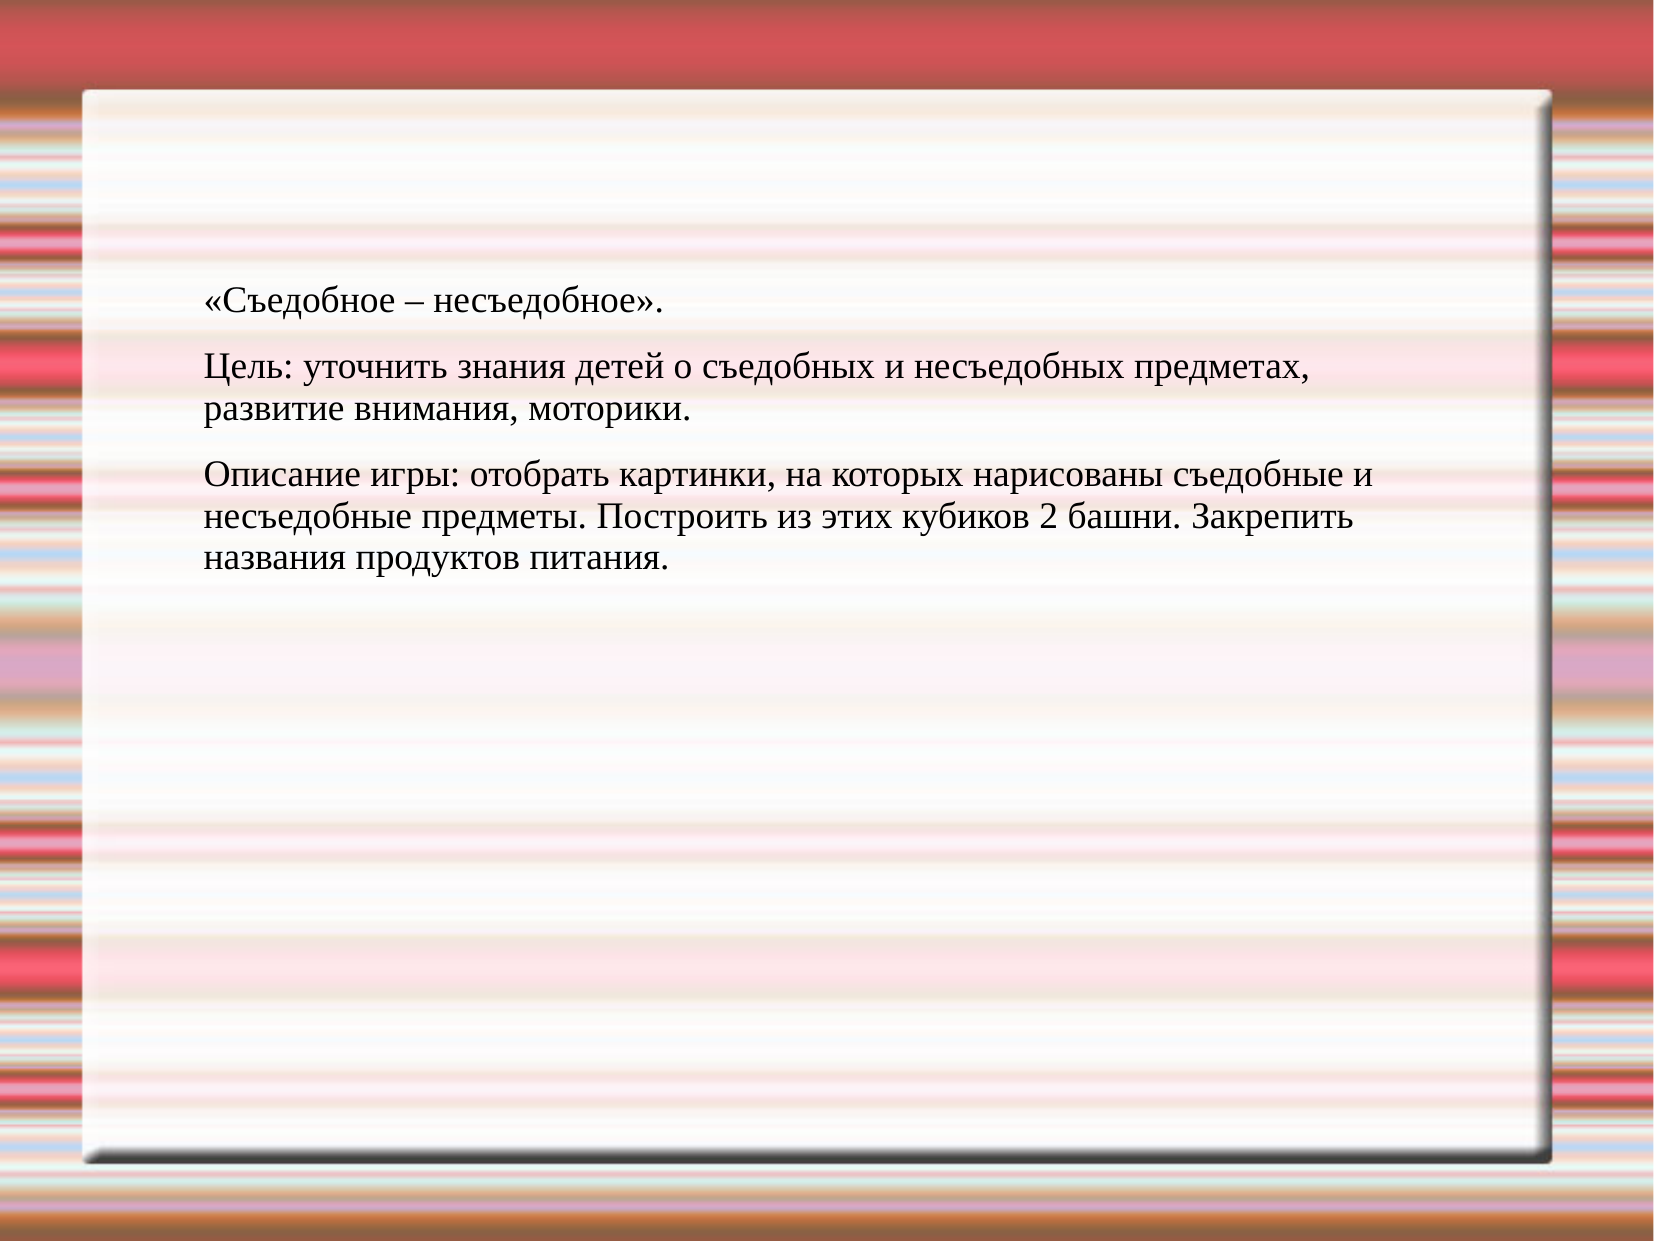

#
«Съедобное – несъедобное».
Цель: уточнить знания детей о съедобных и несъедобных предметах, развитие внимания, моторики.
Описание игры: отобрать картинки, на которых нарисованы съедобные и несъедобные предметы. Построить из этих кубиков 2 башни. Закрепить названия продуктов питания.